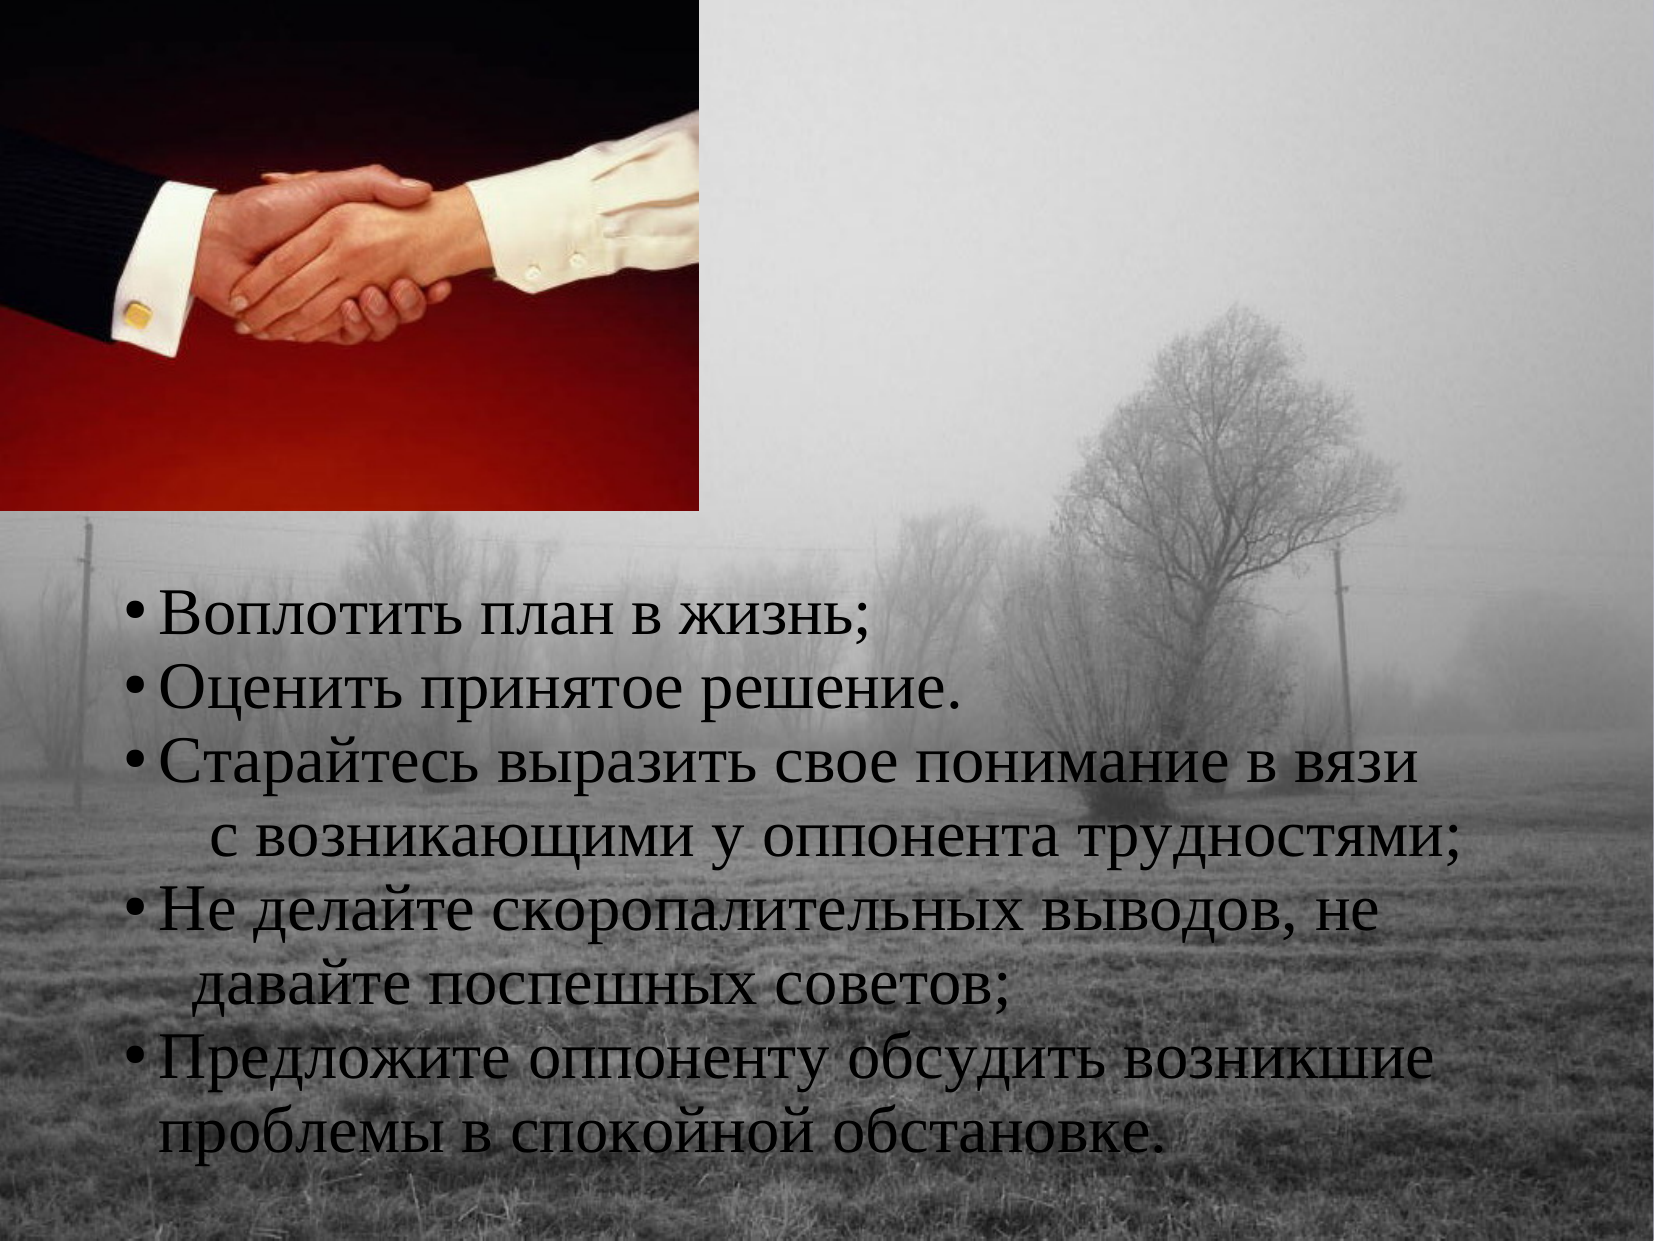

# Воплотить план в жизнь;
Оценить принятое решение.
Старайтесь выразить свое понимание в вязи с возникающими у оппонента трудностями;
Не делайте скоропалительных выводов, не давайте поспешных советов;
Предложите оппоненту обсудить возникшие проблемы в спокойной обстановке.